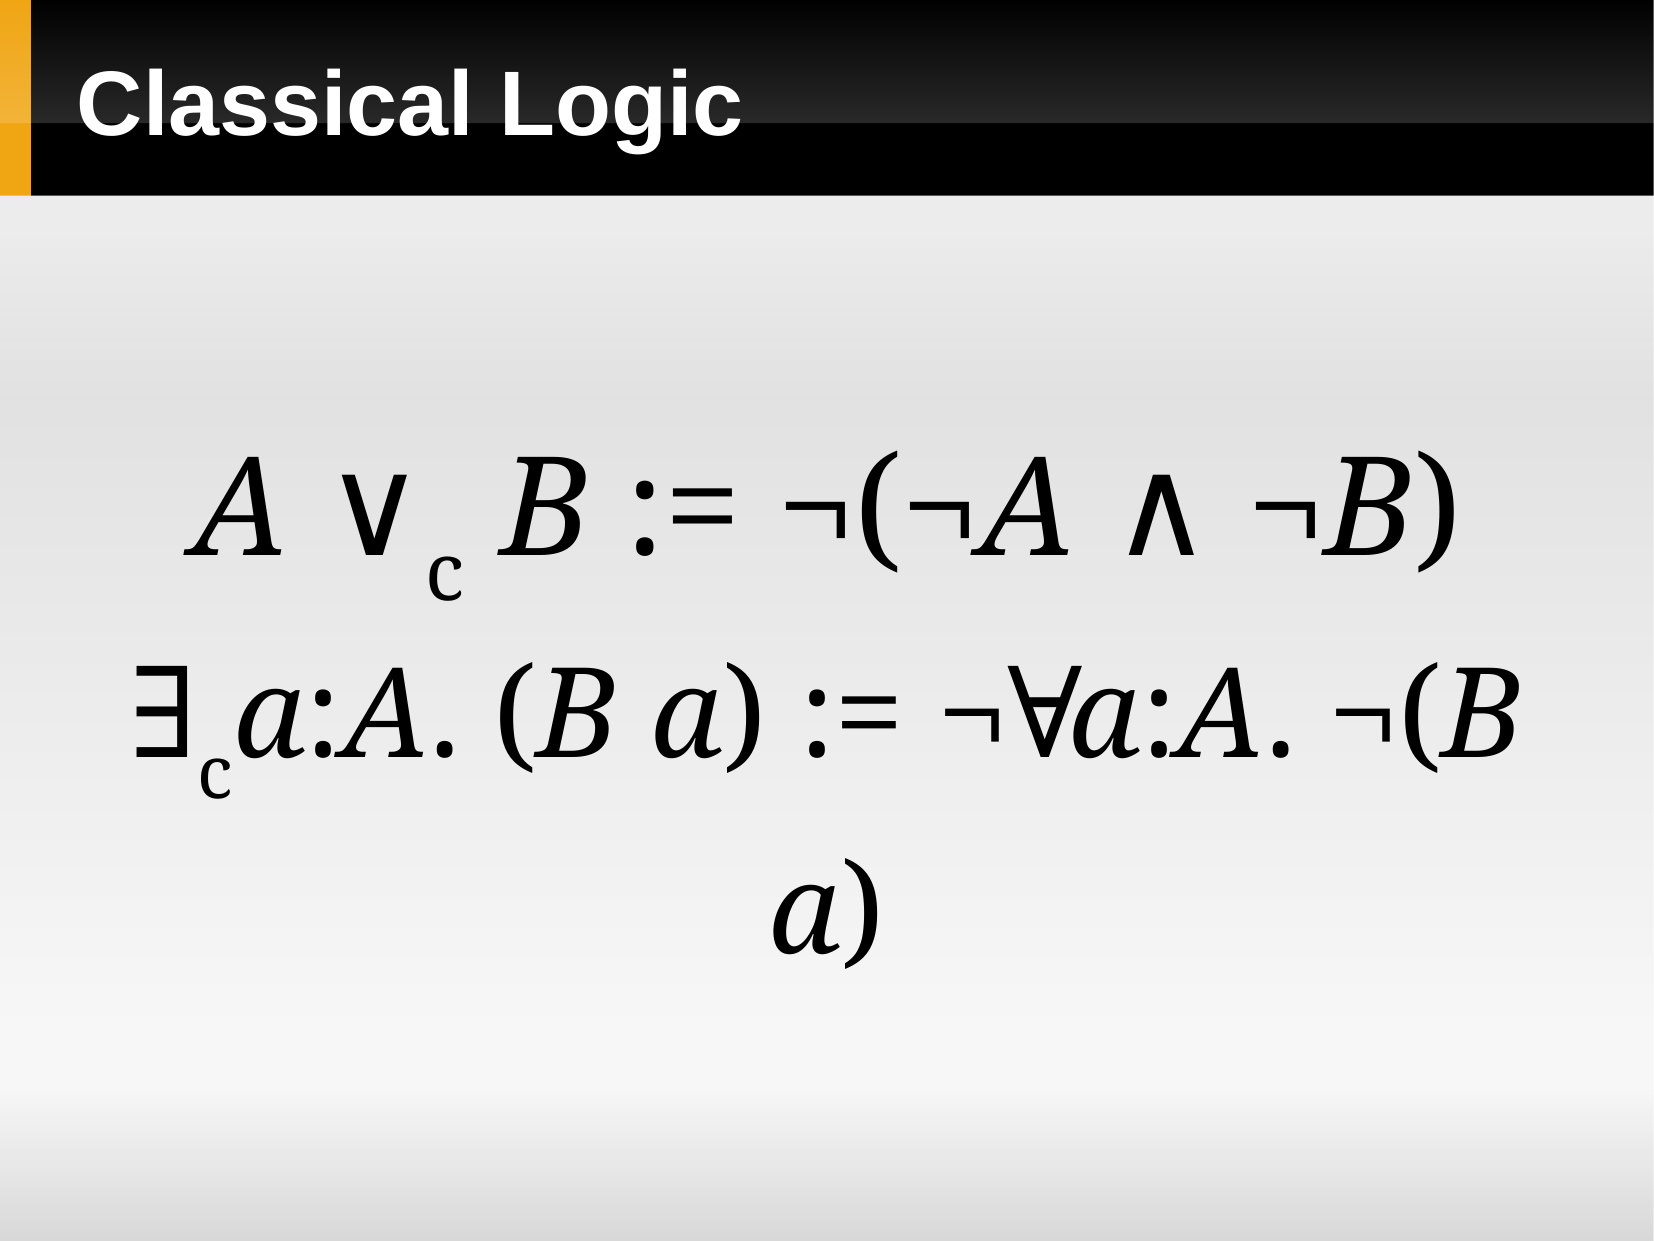

# Classical Logic
A ∨c B := ¬(¬A ∧ ¬B)
∃ca:A. (B a) := ¬∀a:A. ¬(B a)